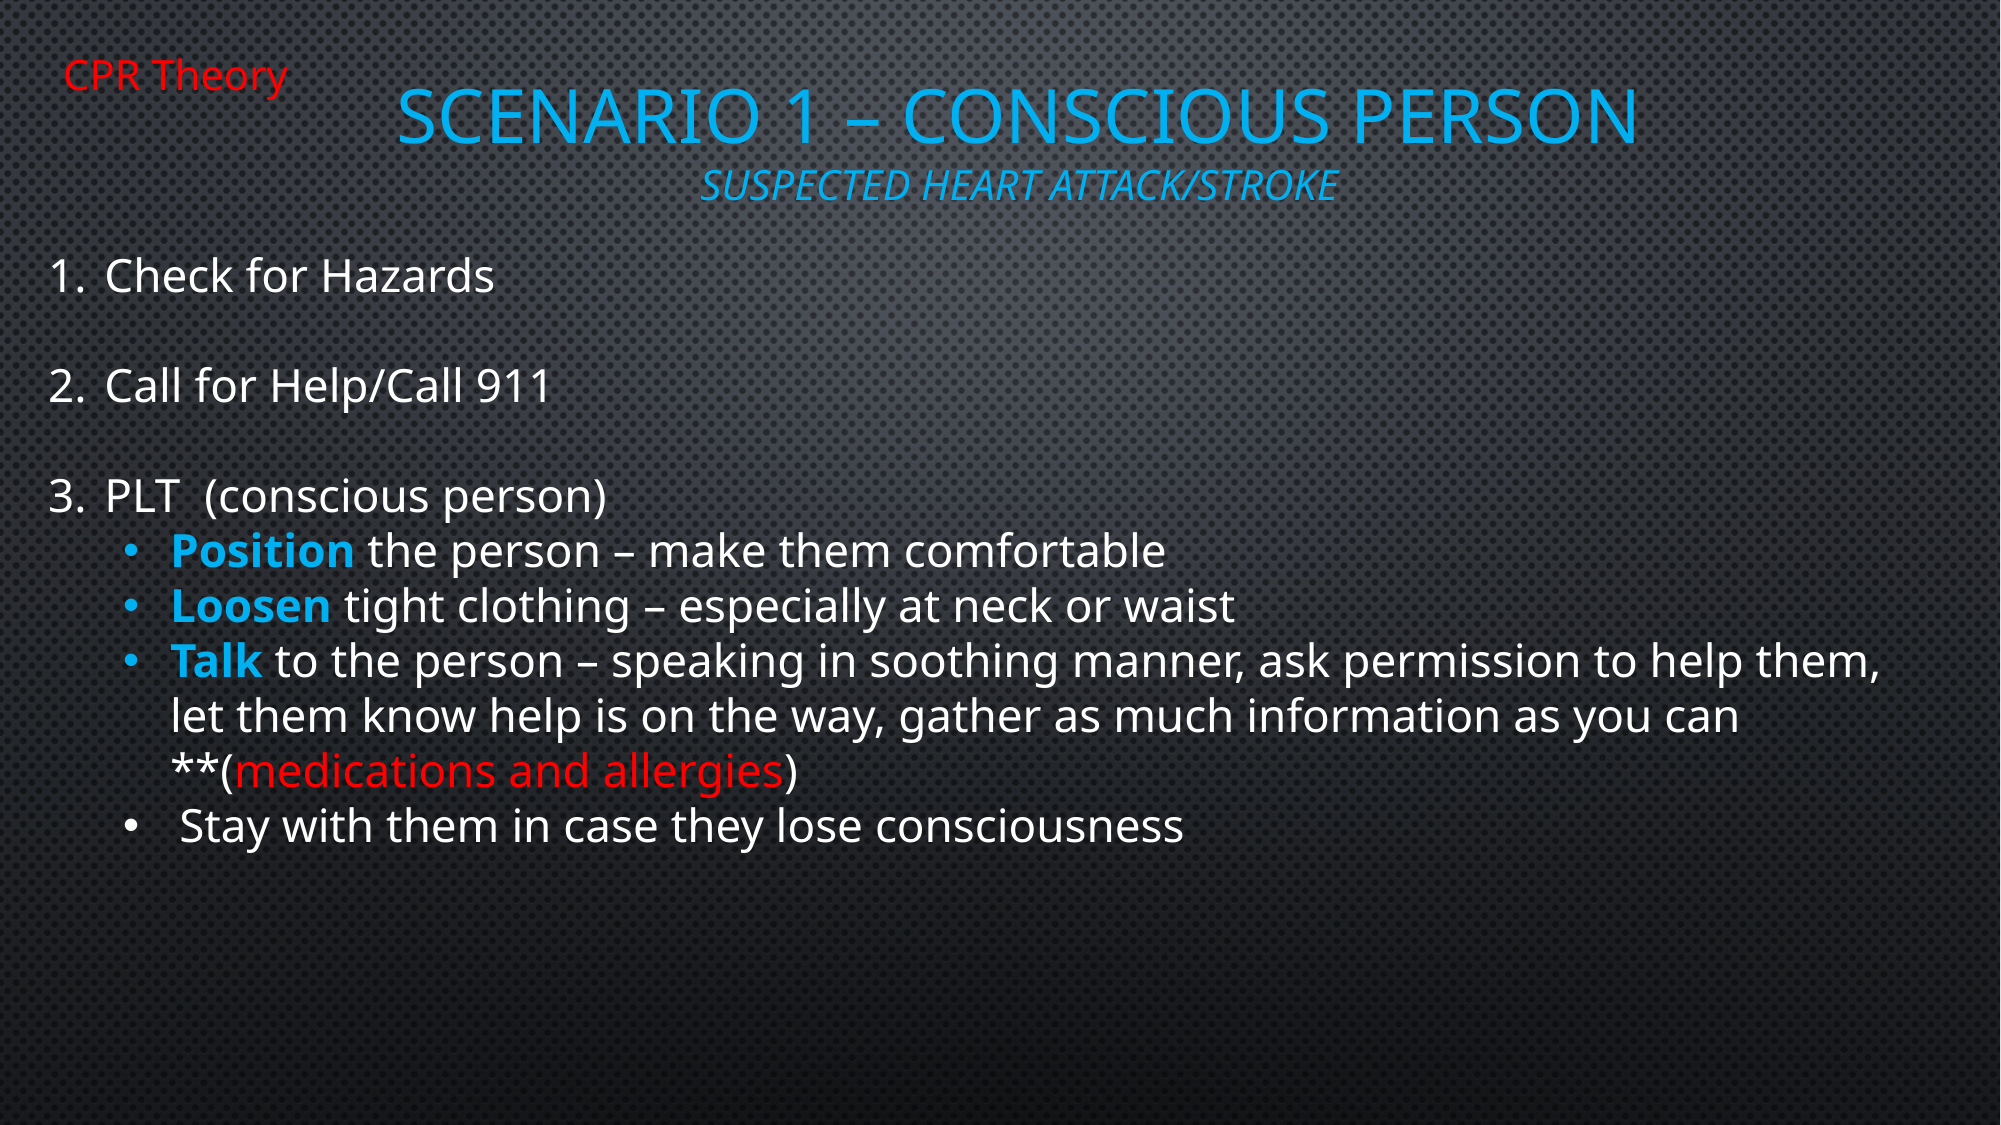

CPR Theory
SCENARIO 1 – CONSCIOUS PERSON
SUSPECTED HEART ATTACK/STROKE
Check for Hazards
Call for Help/Call 911
PLT (conscious person)
Position the person – make them comfortable
Loosen tight clothing – especially at neck or waist
Talk to the person – speaking in soothing manner, ask permission to help them, let them know help is on the way, gather as much information as you can **(medications and allergies)
Stay with them in case they lose consciousness